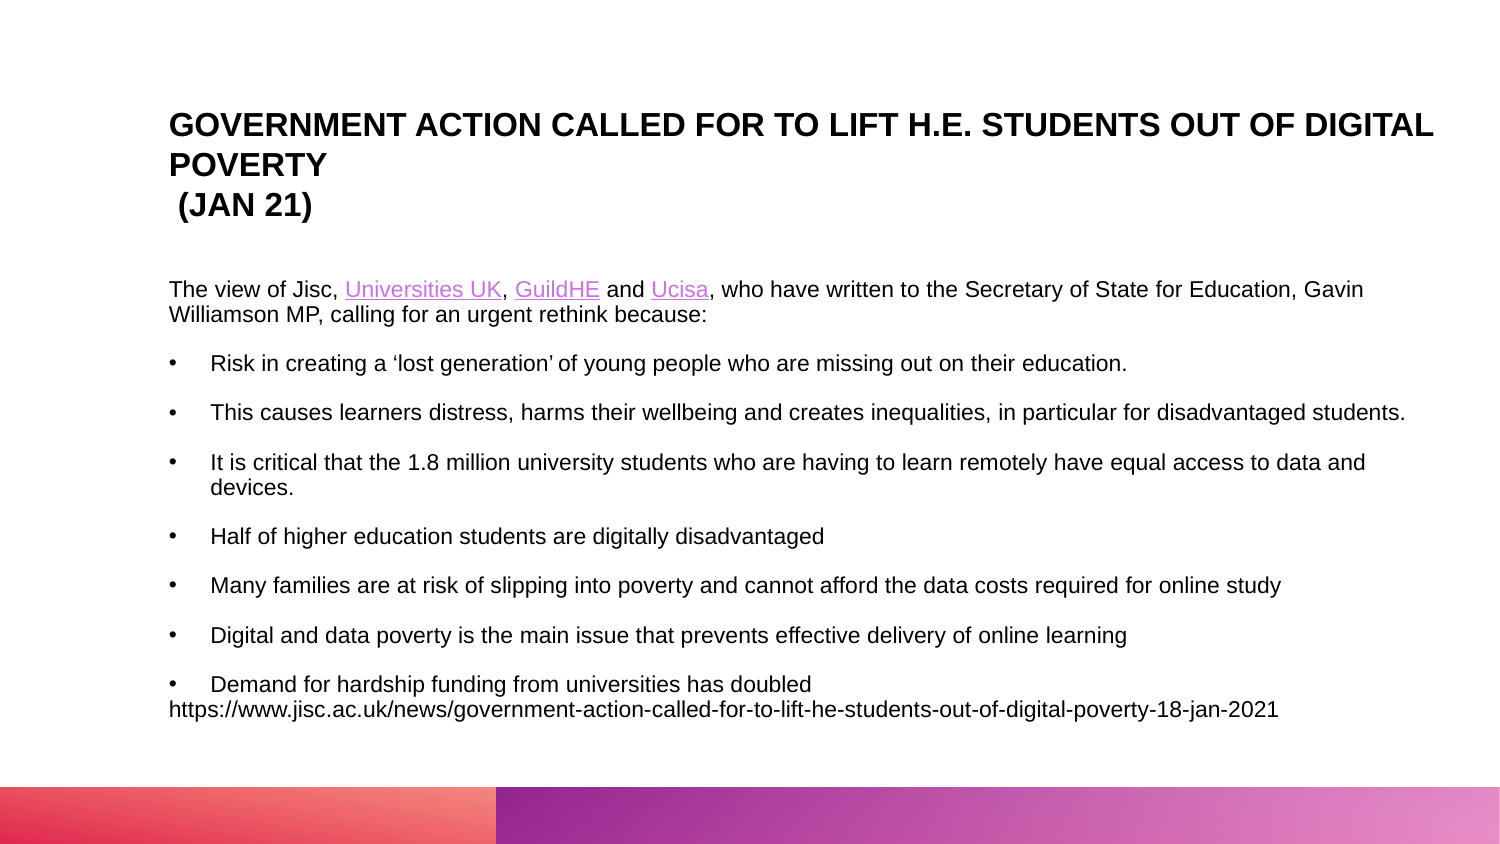

GOVERNMENT ACTION CALLED FOR TO LIFT H.E. STUDENTS OUT OF DIGITAL POVERTY
 (JAN 21)
# The view of Jisc, Universities UK, GuildHE and Ucisa, who have written to the Secretary of State for Education, Gavin Williamson MP, calling for an urgent rethink because:
Risk in creating a ‘lost generation’ of young people who are missing out on their education.
This causes learners distress, harms their wellbeing and creates inequalities, in particular for disadvantaged students.
It is critical that the 1.8 million university students who are having to learn remotely have equal access to data and devices.
Half of higher education students are digitally disadvantaged
Many families are at risk of slipping into poverty and cannot afford the data costs required for online study
Digital and data poverty is the main issue that prevents effective delivery of online learning
Demand for hardship funding from universities has doubled
https://www.jisc.ac.uk/news/government-action-called-for-to-lift-he-students-out-of-digital-poverty-18-jan-2021